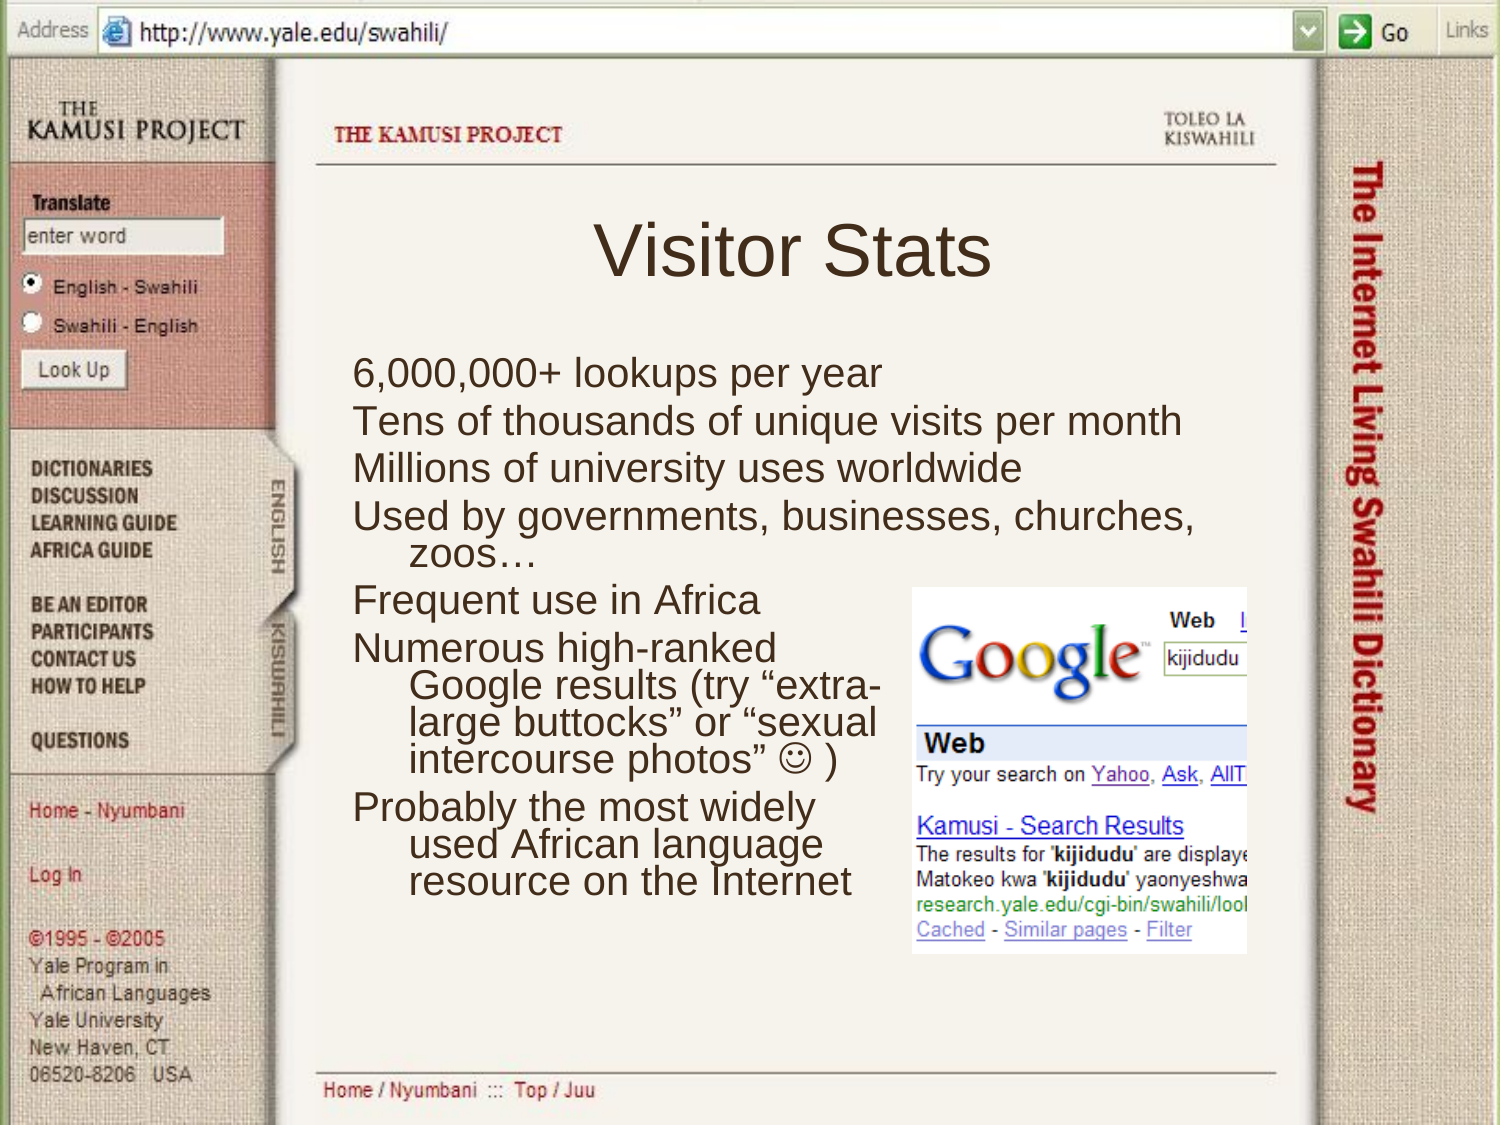

# Visitor Stats
6,000,000+ lookups per year
Tens of thousands of unique visits per month
Millions of university uses worldwide
Used by governments, businesses, churches, zoos…
Frequent use in Africa
Numerous high-ranked
Google results (try “extra-
large buttocks” or “sexual
intercourse photos”  )
Probably the most widely
used African language
resource on the Internet